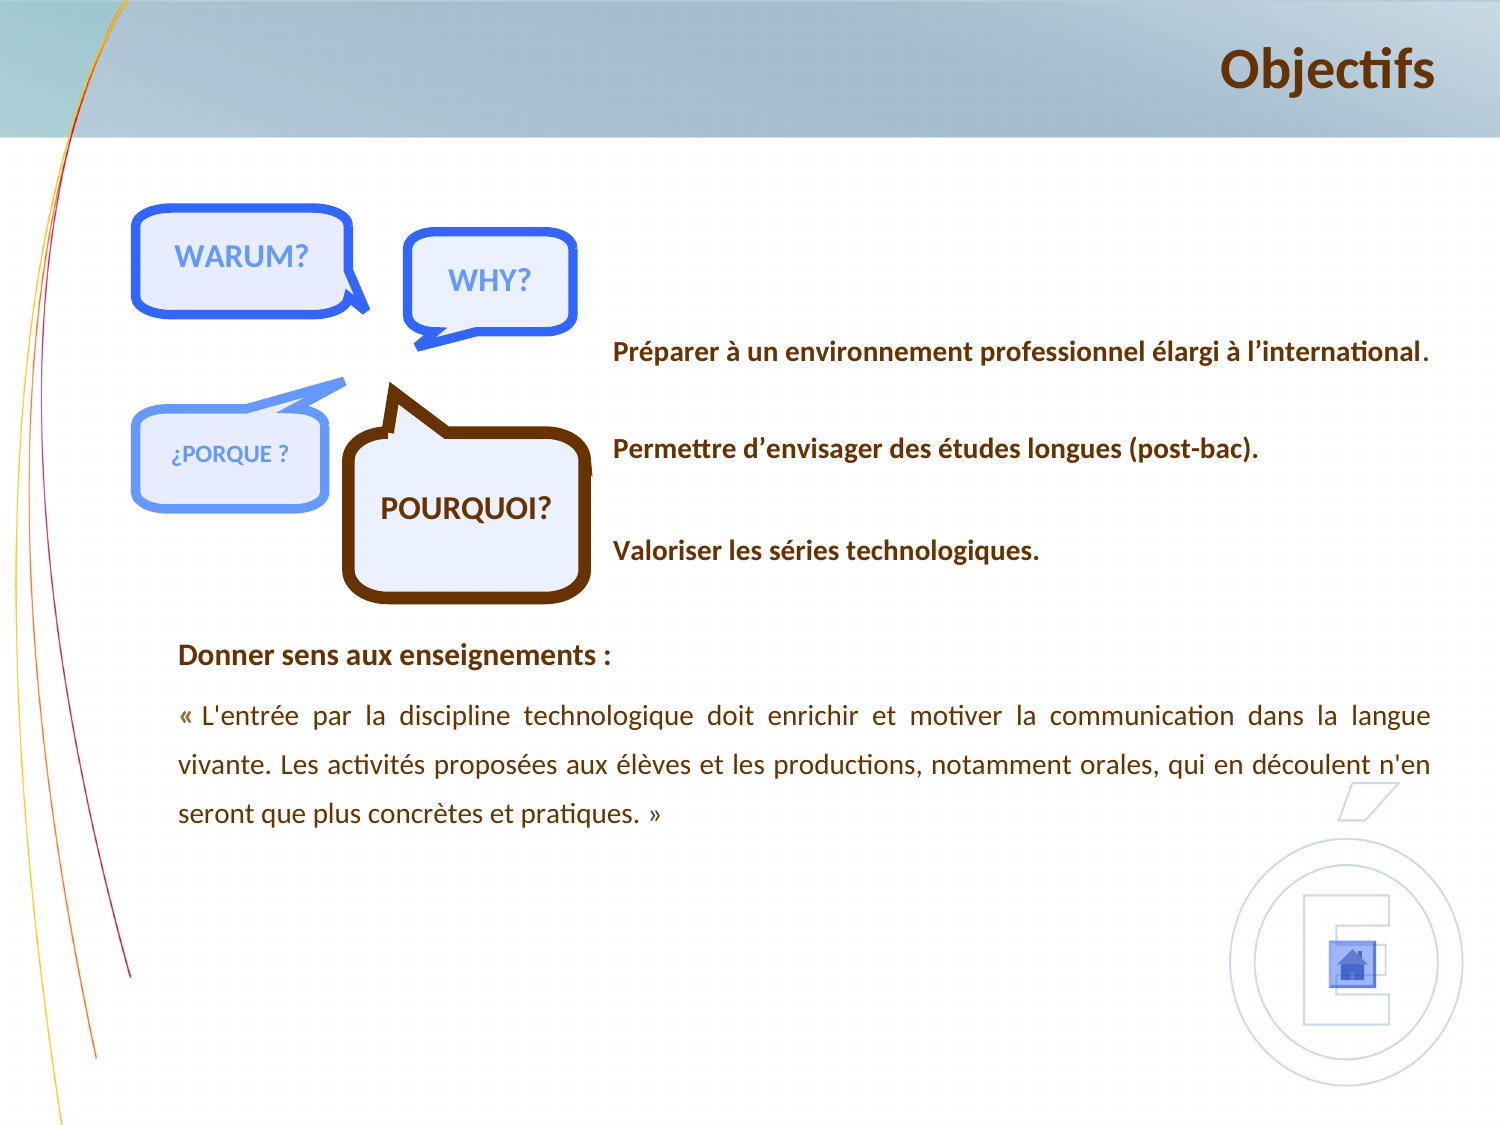

# Objectifs
WARUM?
WHY?
 	 Préparer à un environnement professionnel élargi à l’international.
				 Permettre d’envisager des études longues (post-bac).
				 Valoriser les séries technologiques.
	Donner sens aux enseignements :
	« L'entrée par la discipline technologique doit enrichir et motiver la communication dans la langue vivante. Les activités proposées aux élèves et les productions, notamment orales, qui en découlent n'en seront que plus concrètes et pratiques. »
¿PORQUE ?
POURQUOI?